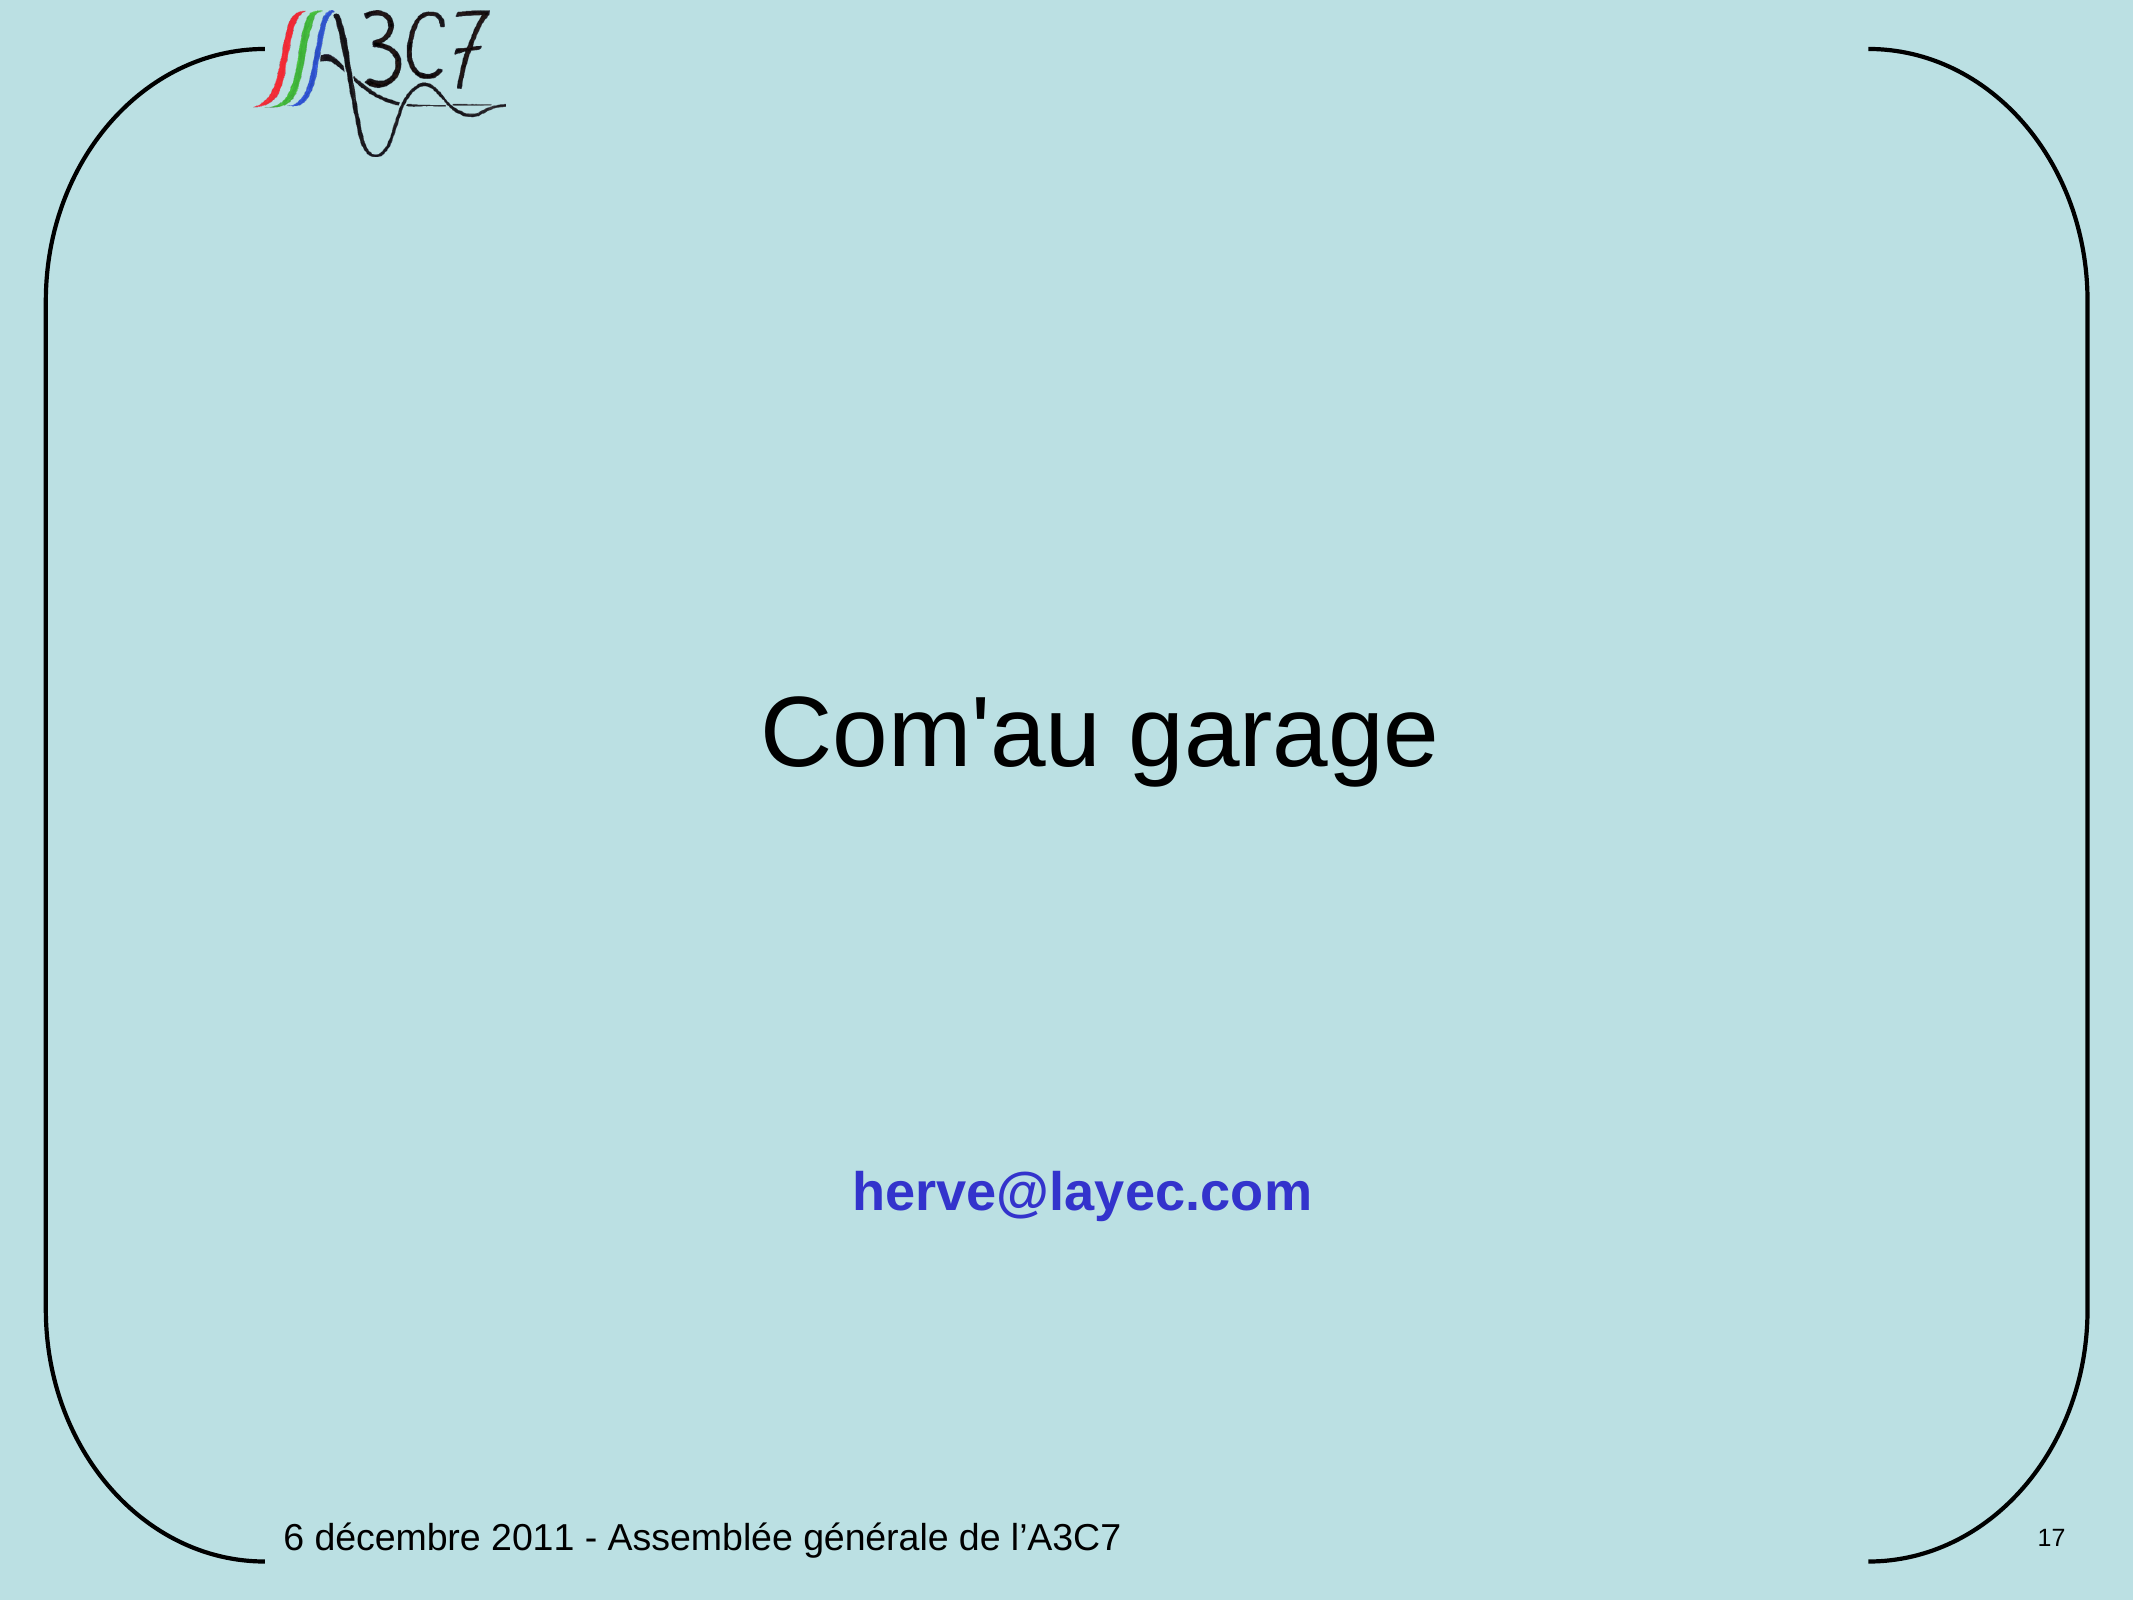

# Com'au garage
herve@layec.com
6 décembre 2011 - Assemblée générale de l’A3C7
17